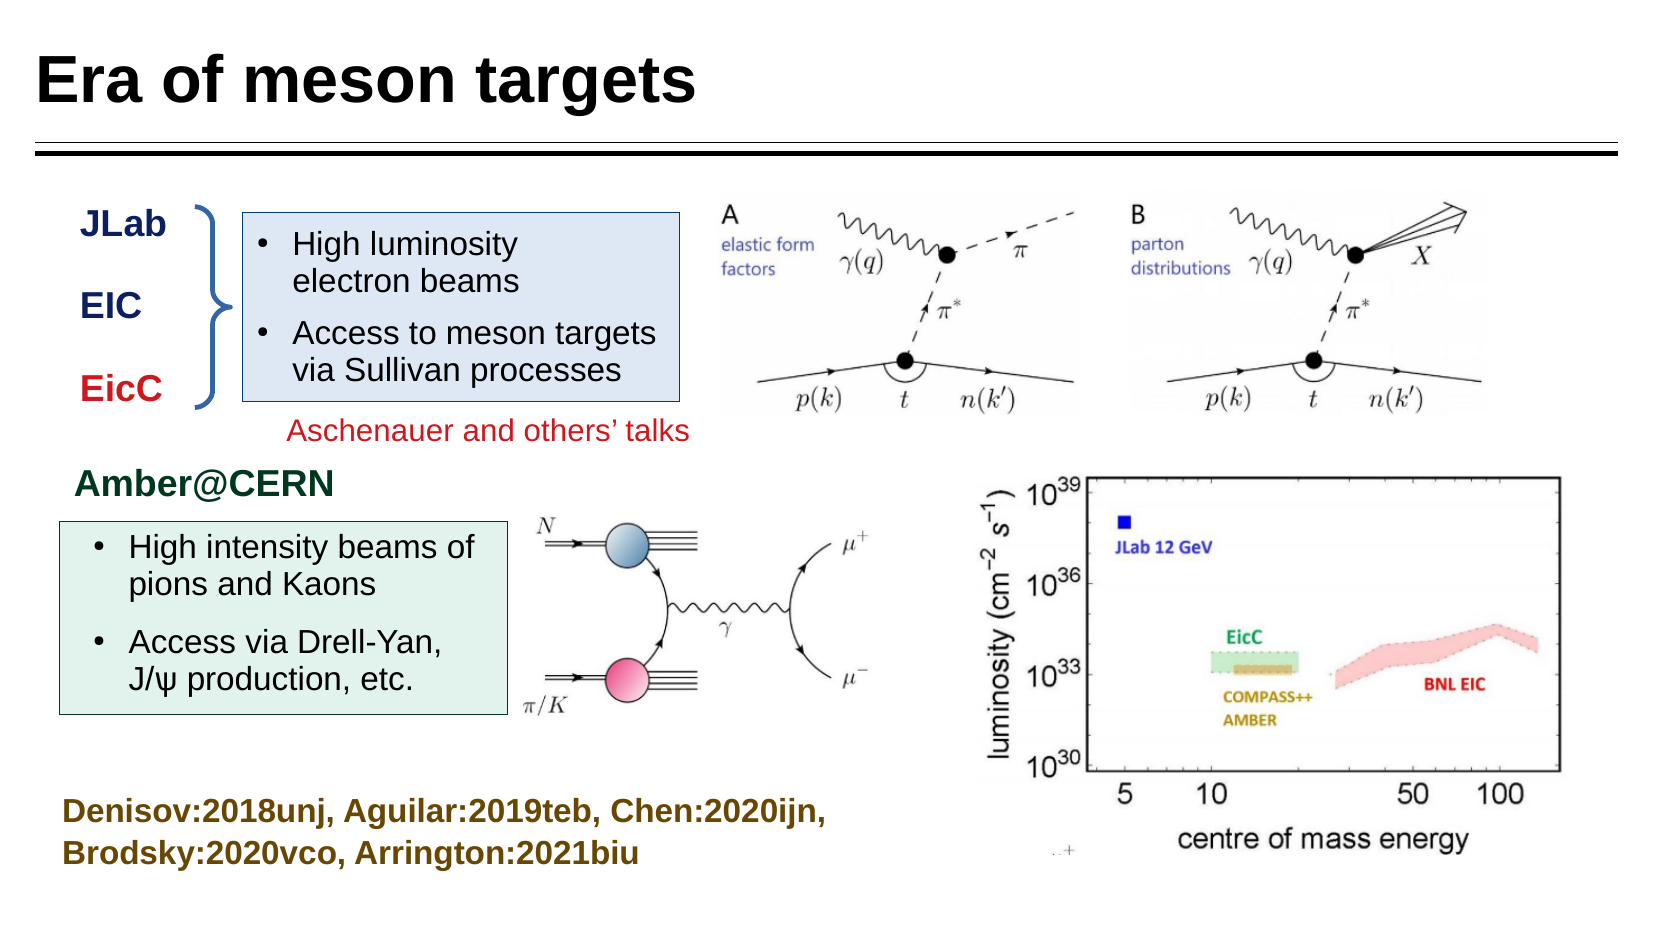

# Era of meson targets
JLab
High luminosity
electron beams
EIC
Access to meson targets
via Sullivan processes
EicC
Aschenauer and others’ talks
Amber@CERN
High intensity beams of pions and Kaons
Access via Drell-Yan,
J/ѱ production, etc.
Denisov:2018unj, Aguilar:2019teb, Chen:2020ijn, Brodsky:2020vco, Arrington:2021biu